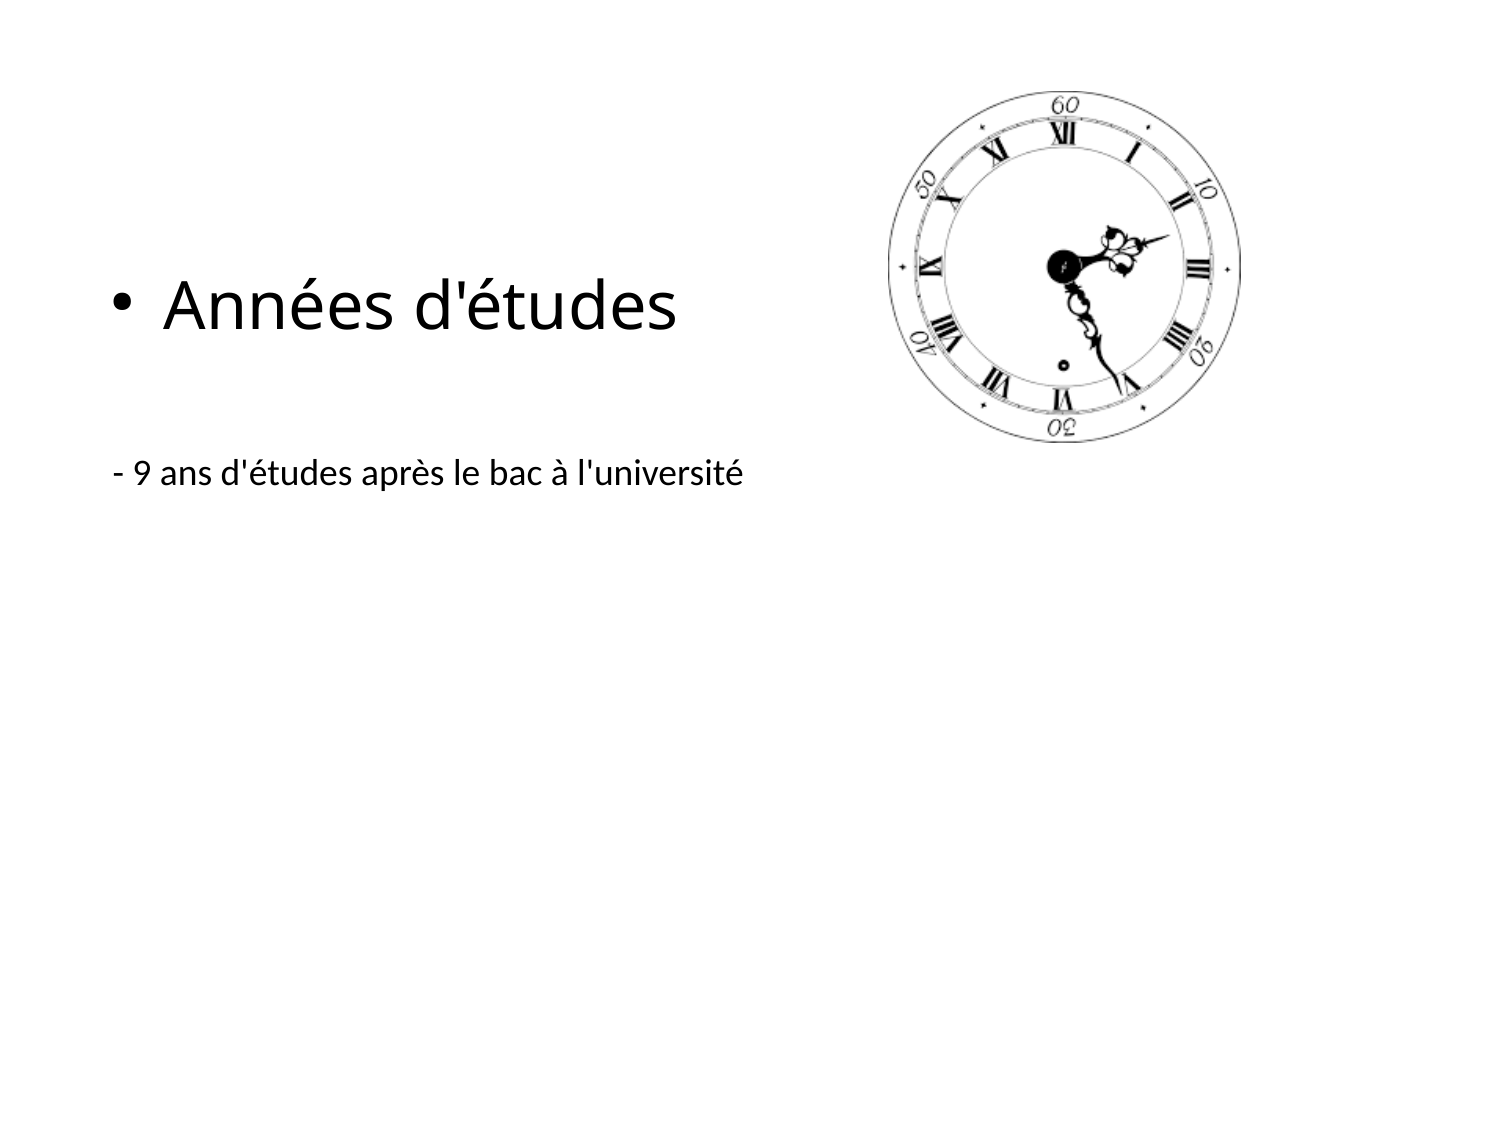

Années d'études
# - 9 ans d'études après le bac à l'université